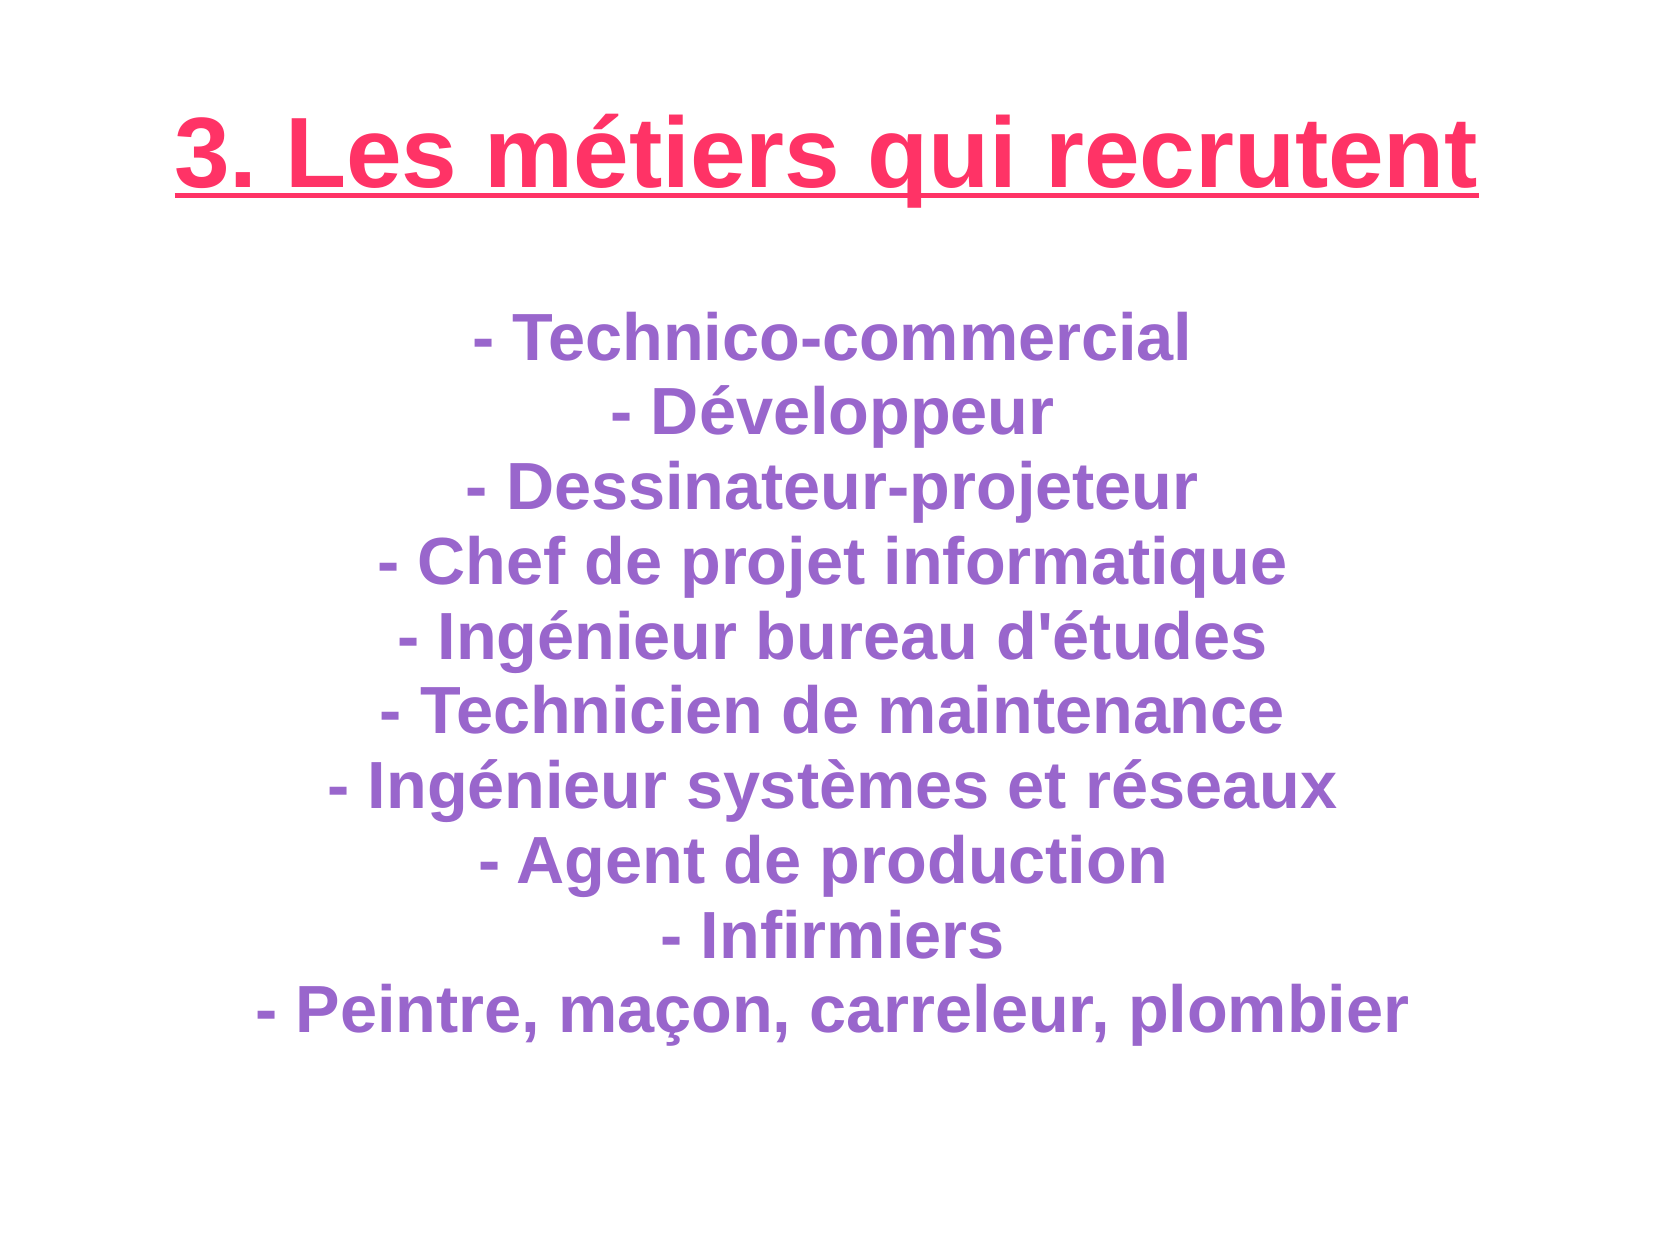

# 3. Les métiers qui recrutent
- Technico-commercial
- Développeur
- Dessinateur-projeteur
- Chef de projet informatique
- Ingénieur bureau d'études
- Technicien de maintenance
- Ingénieur systèmes et réseaux
- Agent de production
- Infirmiers
- Peintre, maçon, carreleur, plombier